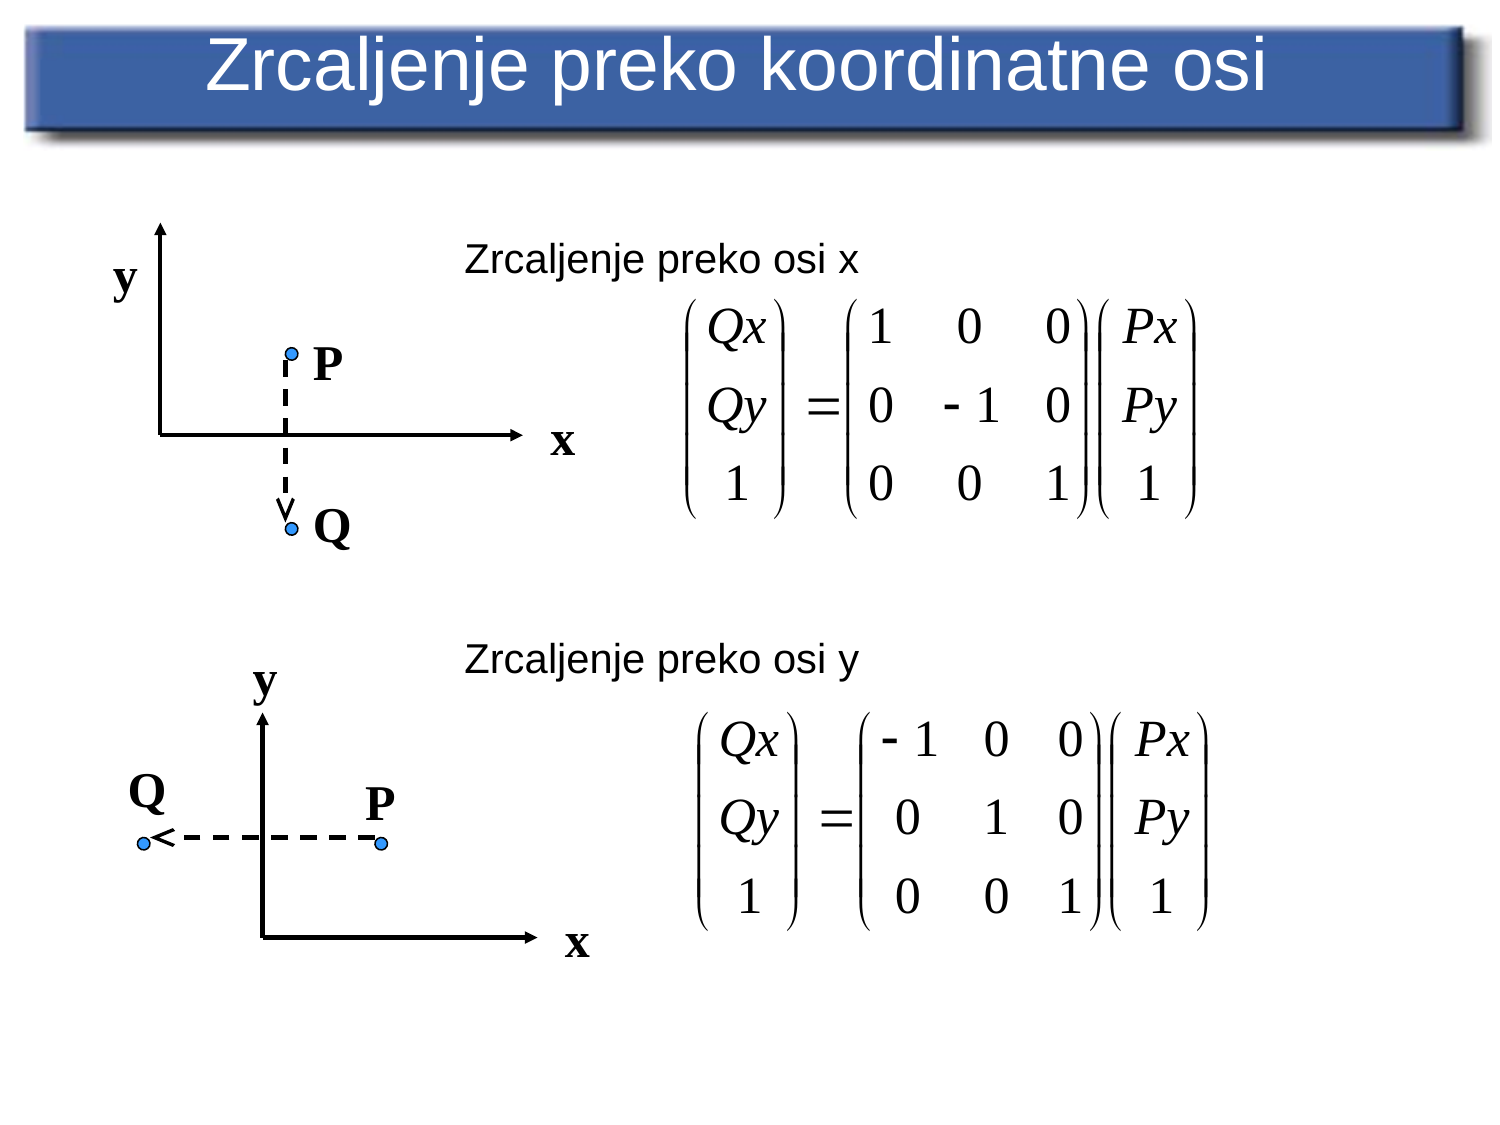

Zrcaljenje preko koordinatne osi
Zrcaljenje preko osi x
y
P
x
Q
Zrcaljenje preko osi y
y
Q
P
x